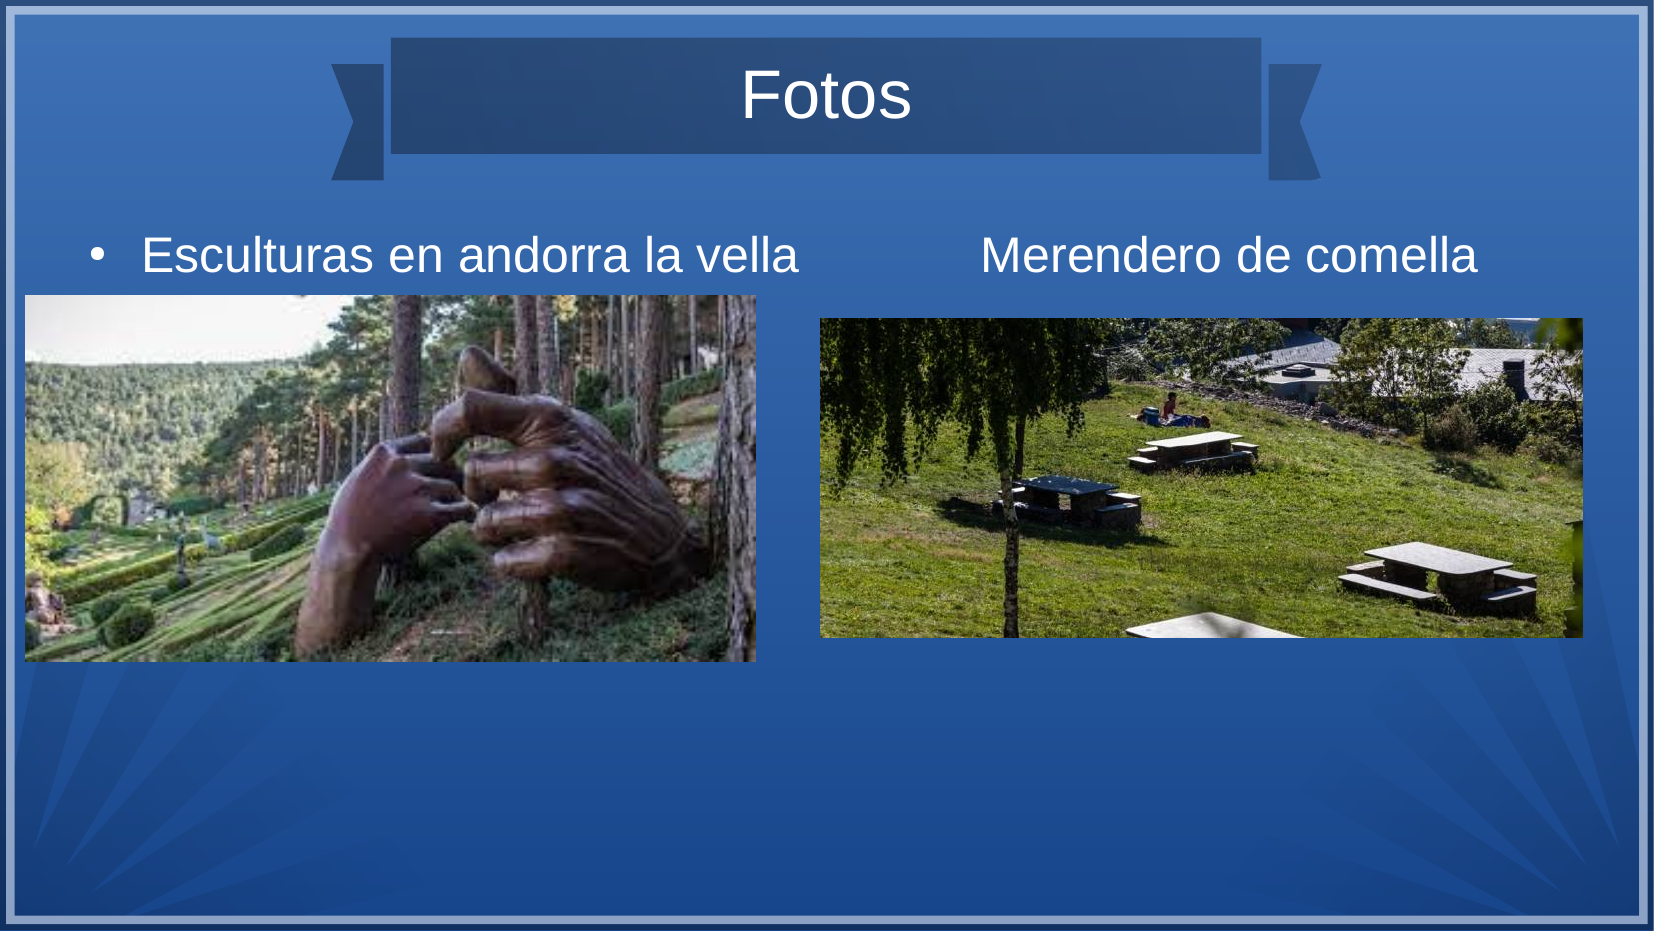

# Fotos
Esculturas en andorra la vella Merendero de comella